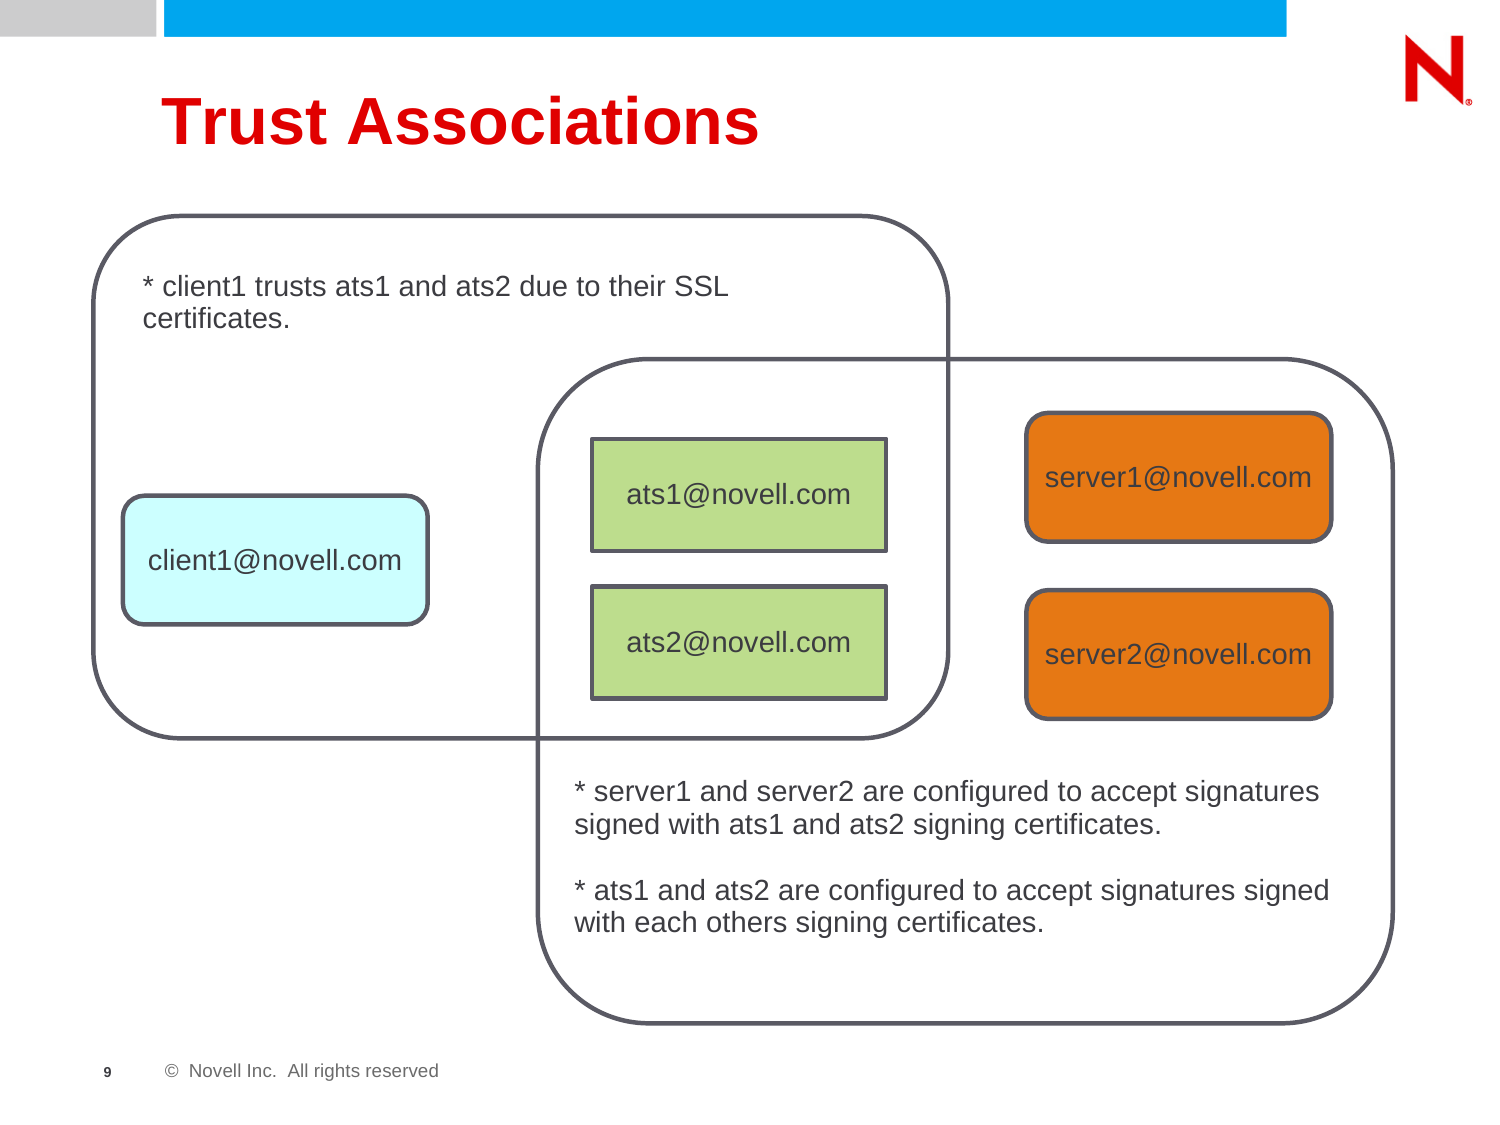

# Trust Associations
* client1 trusts ats1 and ats2 due to their SSL certificates.
server1@novell.com
ats1@novell.com
client1@novell.com
ats2@novell.com
server2@novell.com
* server1 and server2 are configured to accept signatures signed with ats1 and ats2 signing certificates.
* ats1 and ats2 are configured to accept signatures signed with each others signing certificates.